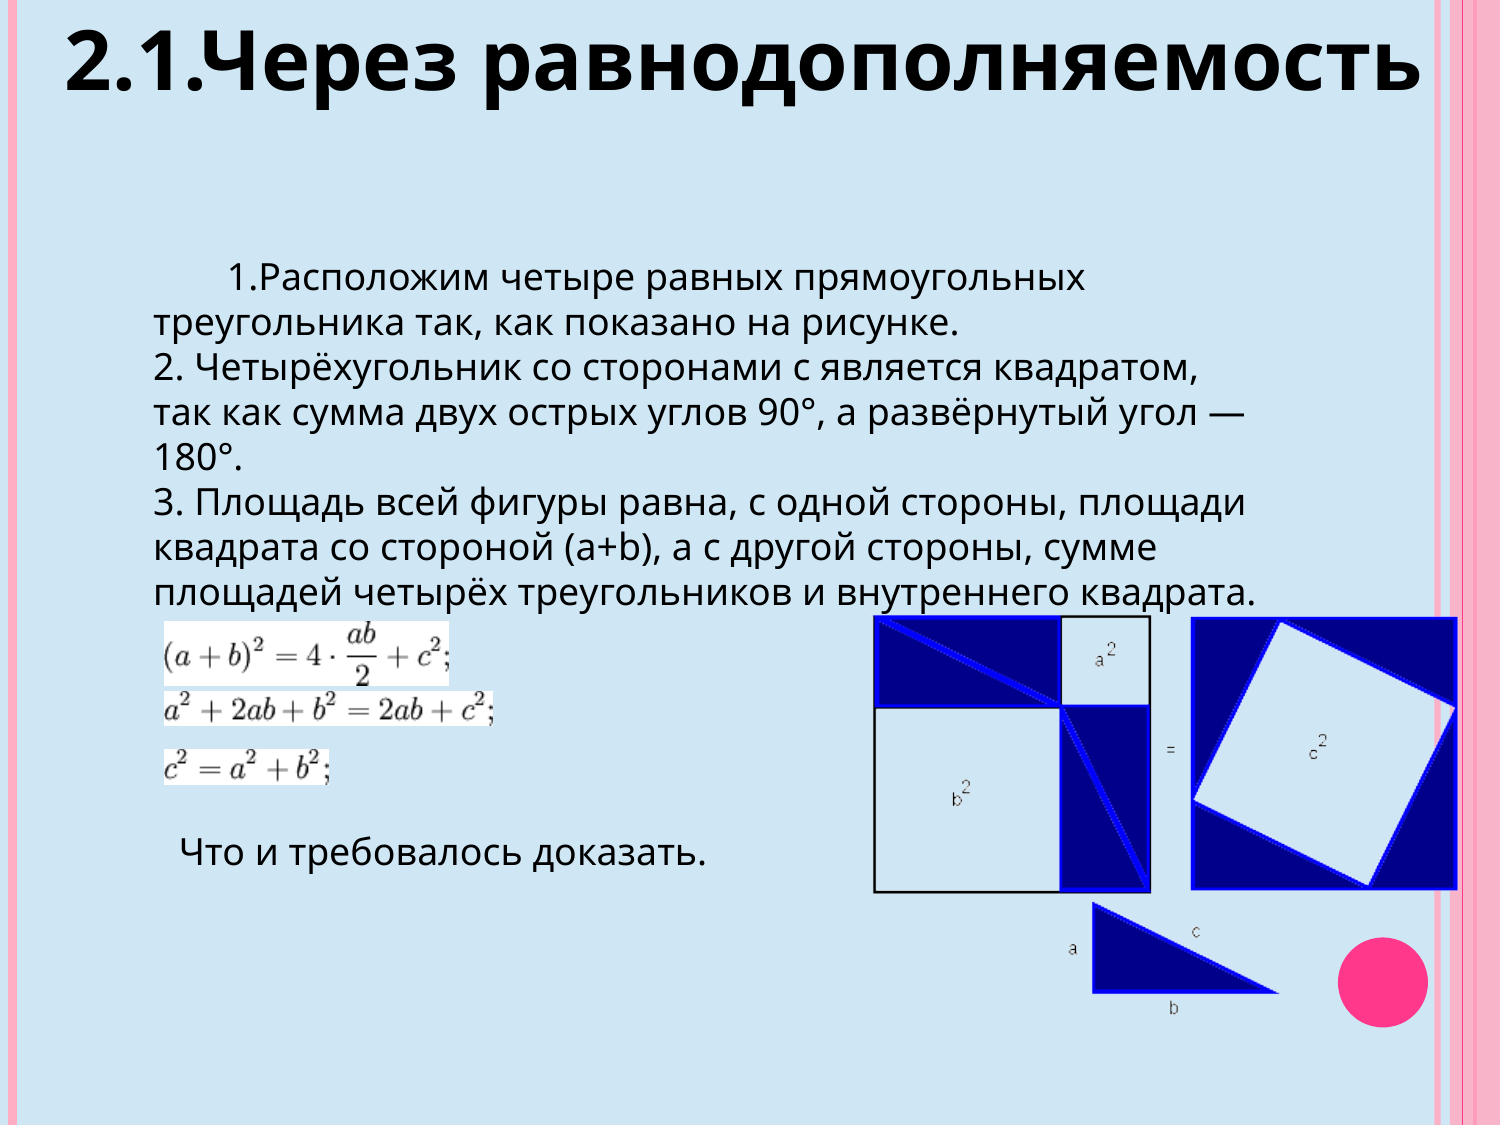

2.1.Через равнодополняемость
	1.Расположим четыре равных прямоугольных треугольника так, как показано на рисунке.
2. Четырёхугольник со сторонами c является квадратом, так как сумма двух острых углов 90°, а развёрнутый угол — 180°.
3. Площадь всей фигуры равна, с одной стороны, площади квадрата со стороной (a+b), а с другой стороны, сумме площадей четырёх треугольников и внутреннего квадрата.
Что и требовалось доказать.